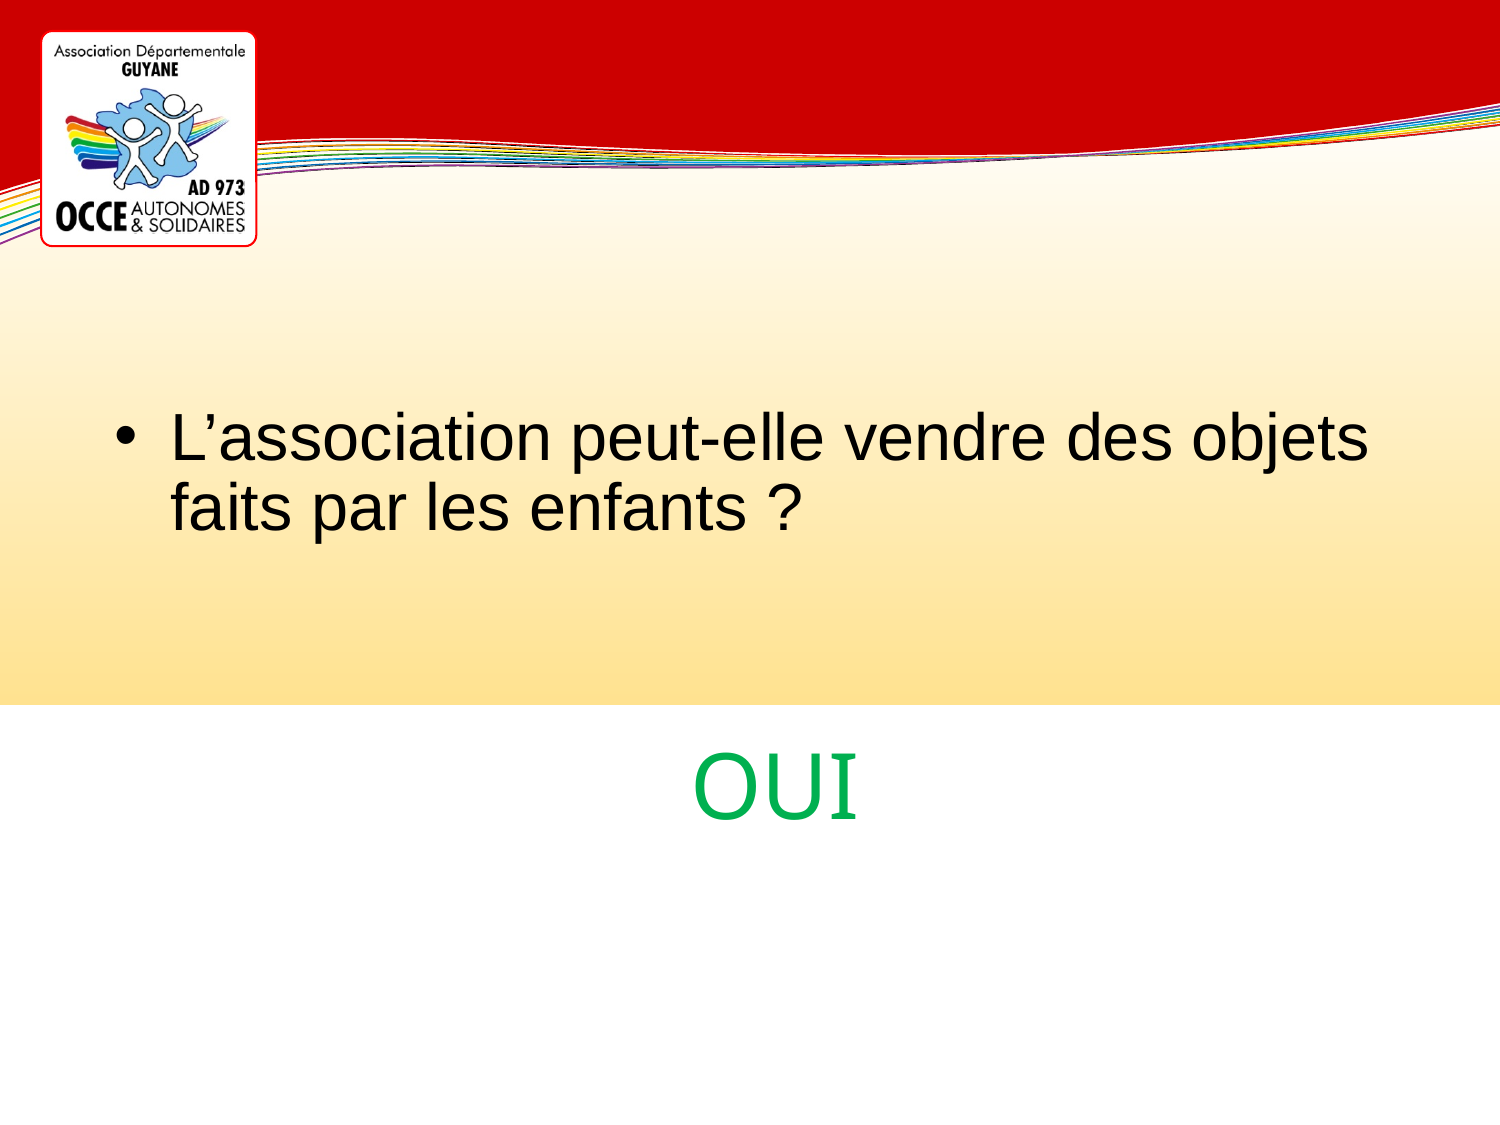

# L’association peut-elle vendre des objets faits par les enfants ?
OUI